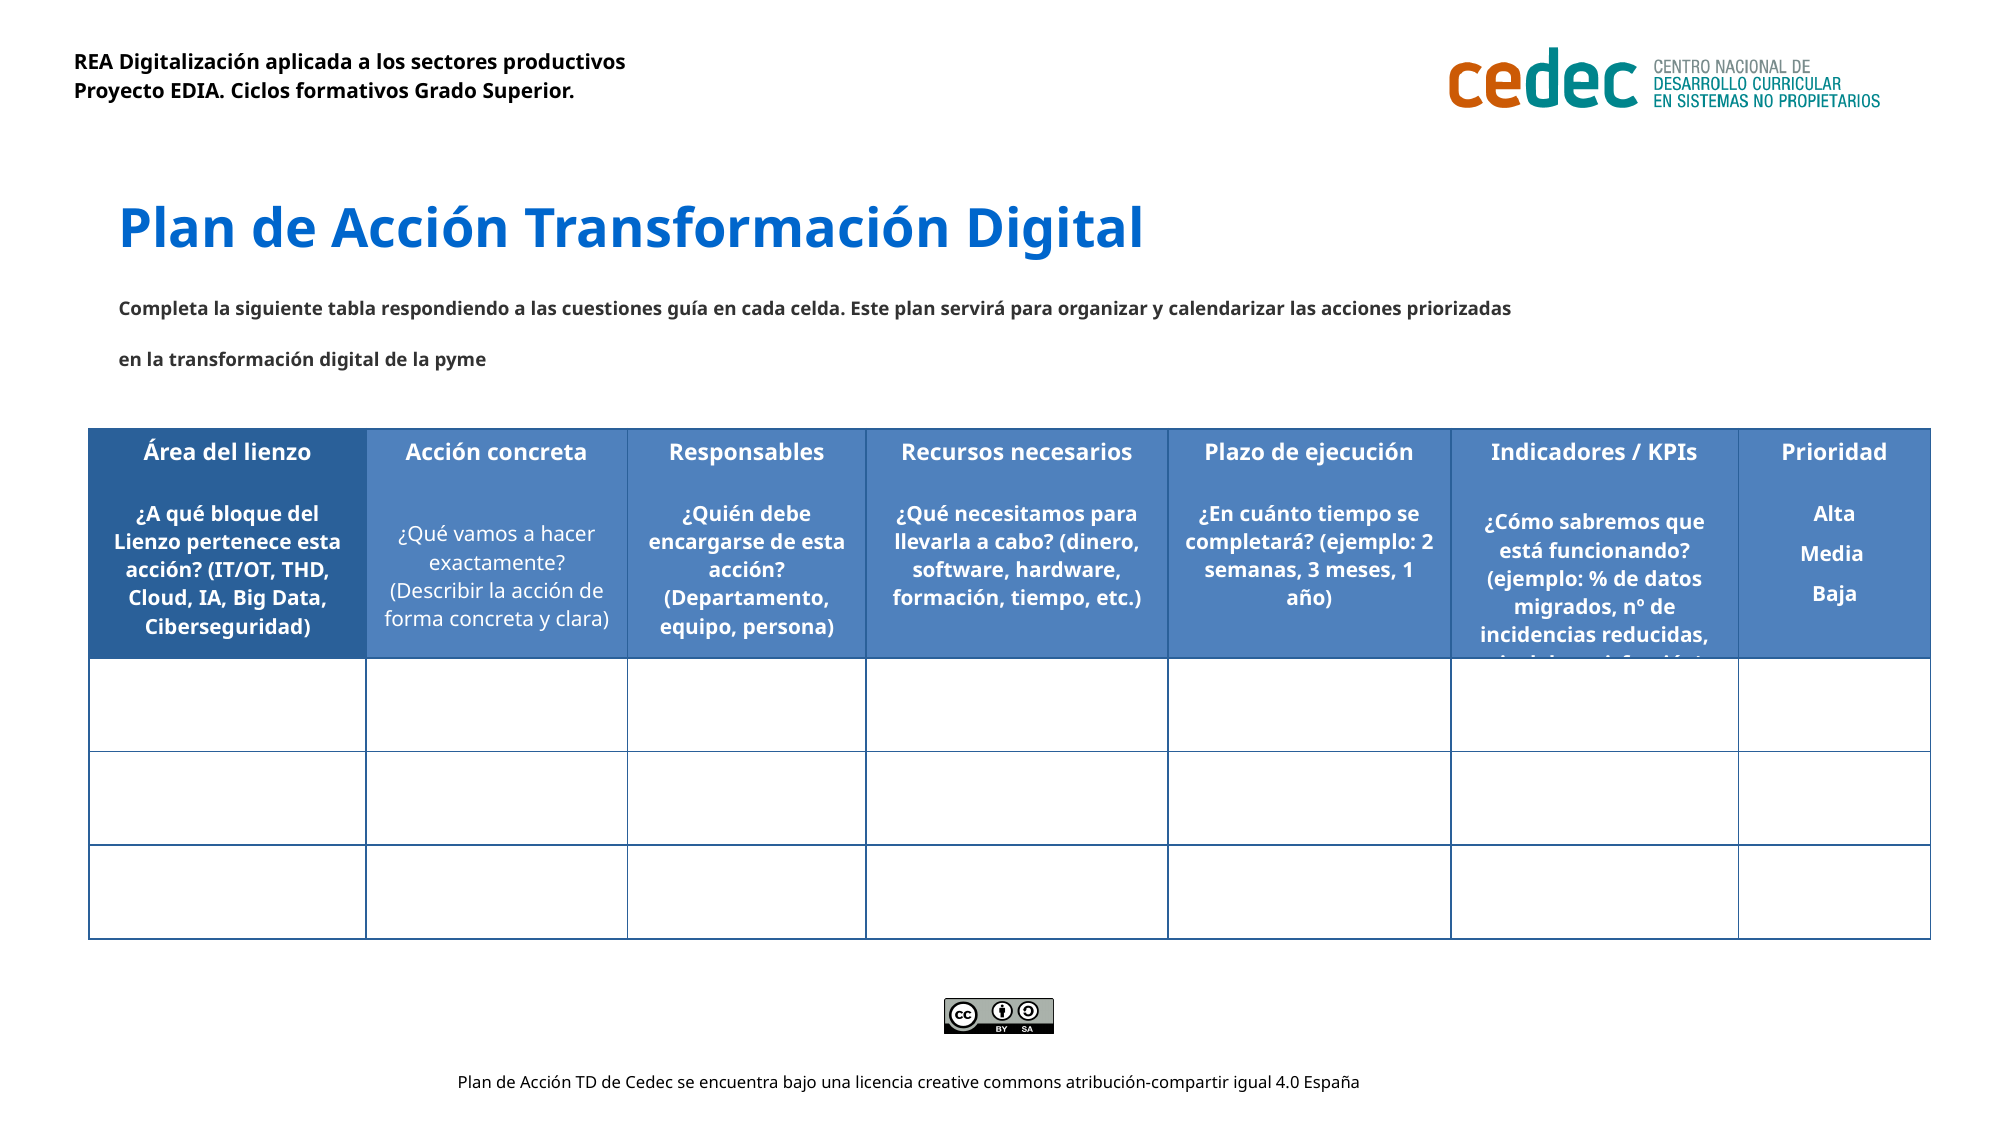

REA Digitalización aplicada a los sectores productivos
Proyecto EDIA. Ciclos formativos Grado Superior.
Plan de Acción Transformación Digital
Completa la siguiente tabla respondiendo a las cuestiones guía en cada celda. Este plan servirá para organizar y calendarizar las acciones priorizadas
en la transformación digital de la pyme
| Área del lienzo ¿A qué bloque del Lienzo pertenece esta acción? (IT/OT, THD, Cloud, IA, Big Data, Ciberseguridad) | Acción concreta ¿Qué vamos a hacer exactamente? (Describir la acción de forma concreta y clara) | Responsables ¿Quién debe encargarse de esta acción? (Departamento, equipo, persona) | Recursos necesarios ¿Qué necesitamos para llevarla a cabo? (dinero, software, hardware, formación, tiempo, etc.) | Plazo de ejecución ¿En cuánto tiempo se completará? (ejemplo: 2 semanas, 3 meses, 1 año) | Indicadores / KPIs ¿Cómo sabremos que está funcionando? (ejemplo: % de datos migrados, nº de incidencias reducidas, nivel de satisfacción) | Prioridad Alta Media Baja |
| --- | --- | --- | --- | --- | --- | --- |
| | | | | | | |
| | | | | | | |
| | | | | | | |
Plan de Acción TD de Cedec se encuentra bajo una licencia creative commons atribución-compartir igual 4.0 España